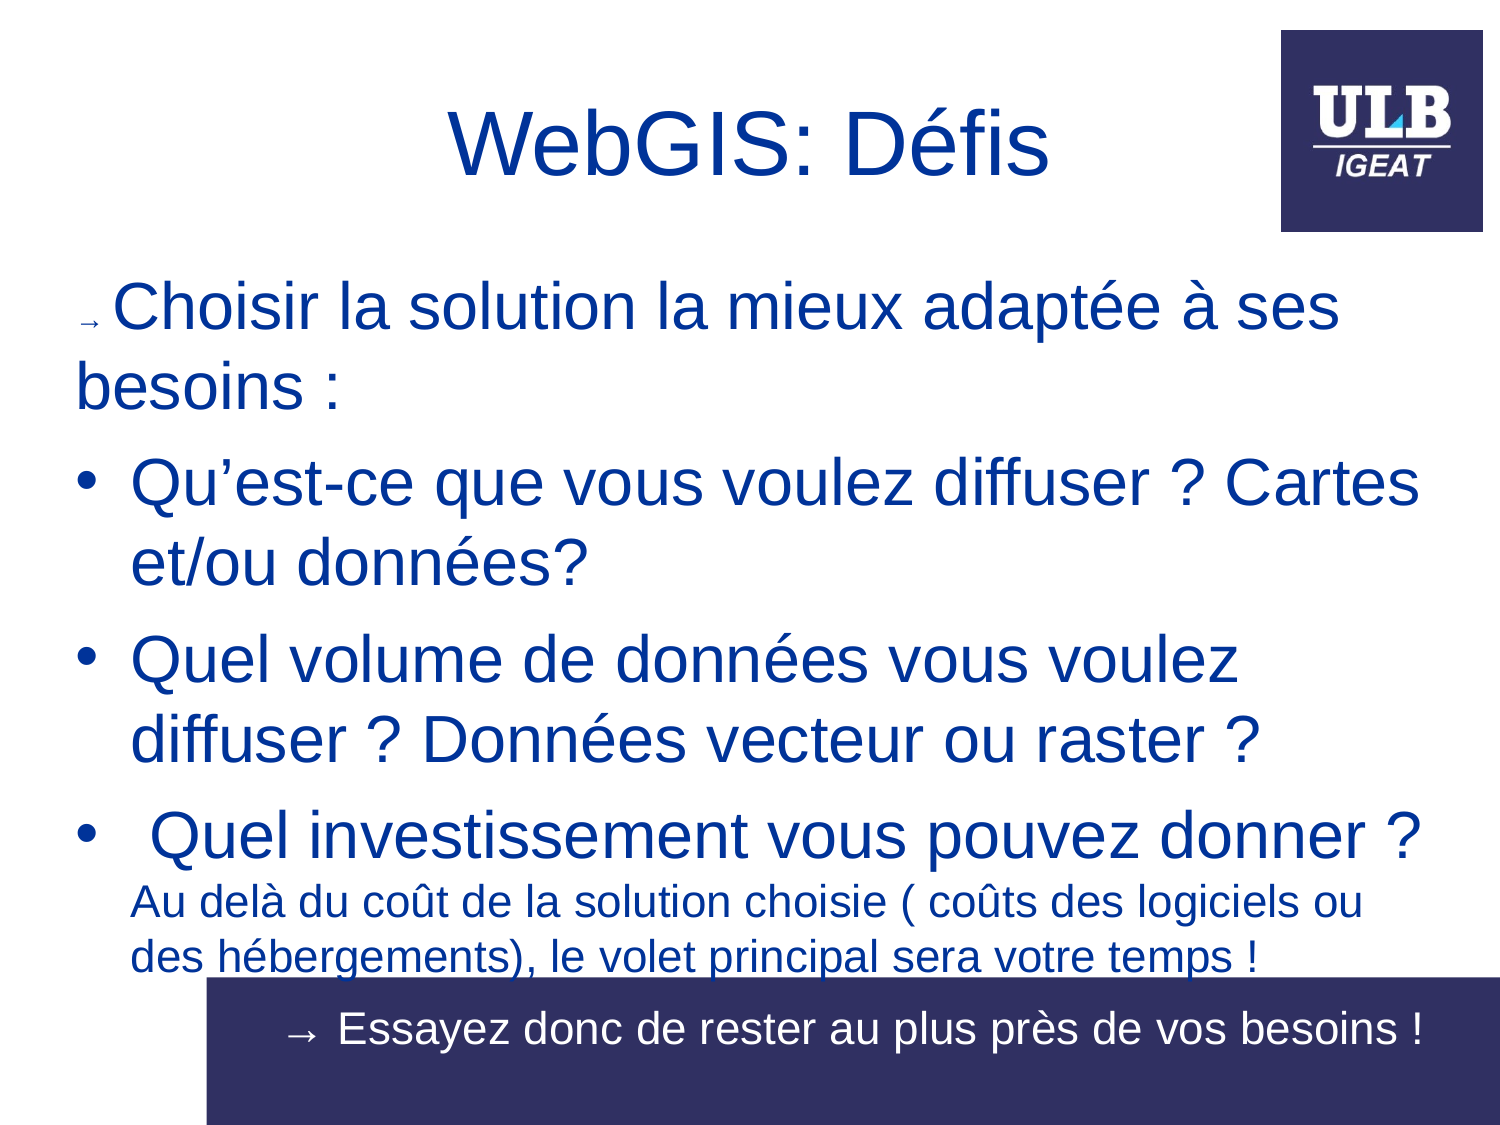

WebGIS: Défis
→ Choisir la solution la mieux adaptée à ses besoins :
Qu’est-ce que vous voulez diffuser ? Cartes et/ou données?
Quel volume de données vous voulez diffuser ? Données vecteur ou raster ?
 Quel investissement vous pouvez donner ?Au delà du coût de la solution choisie ( coûts des logiciels ou des hébergements), le volet principal sera votre temps !
→ Essayez donc de rester au plus près de vos besoins !